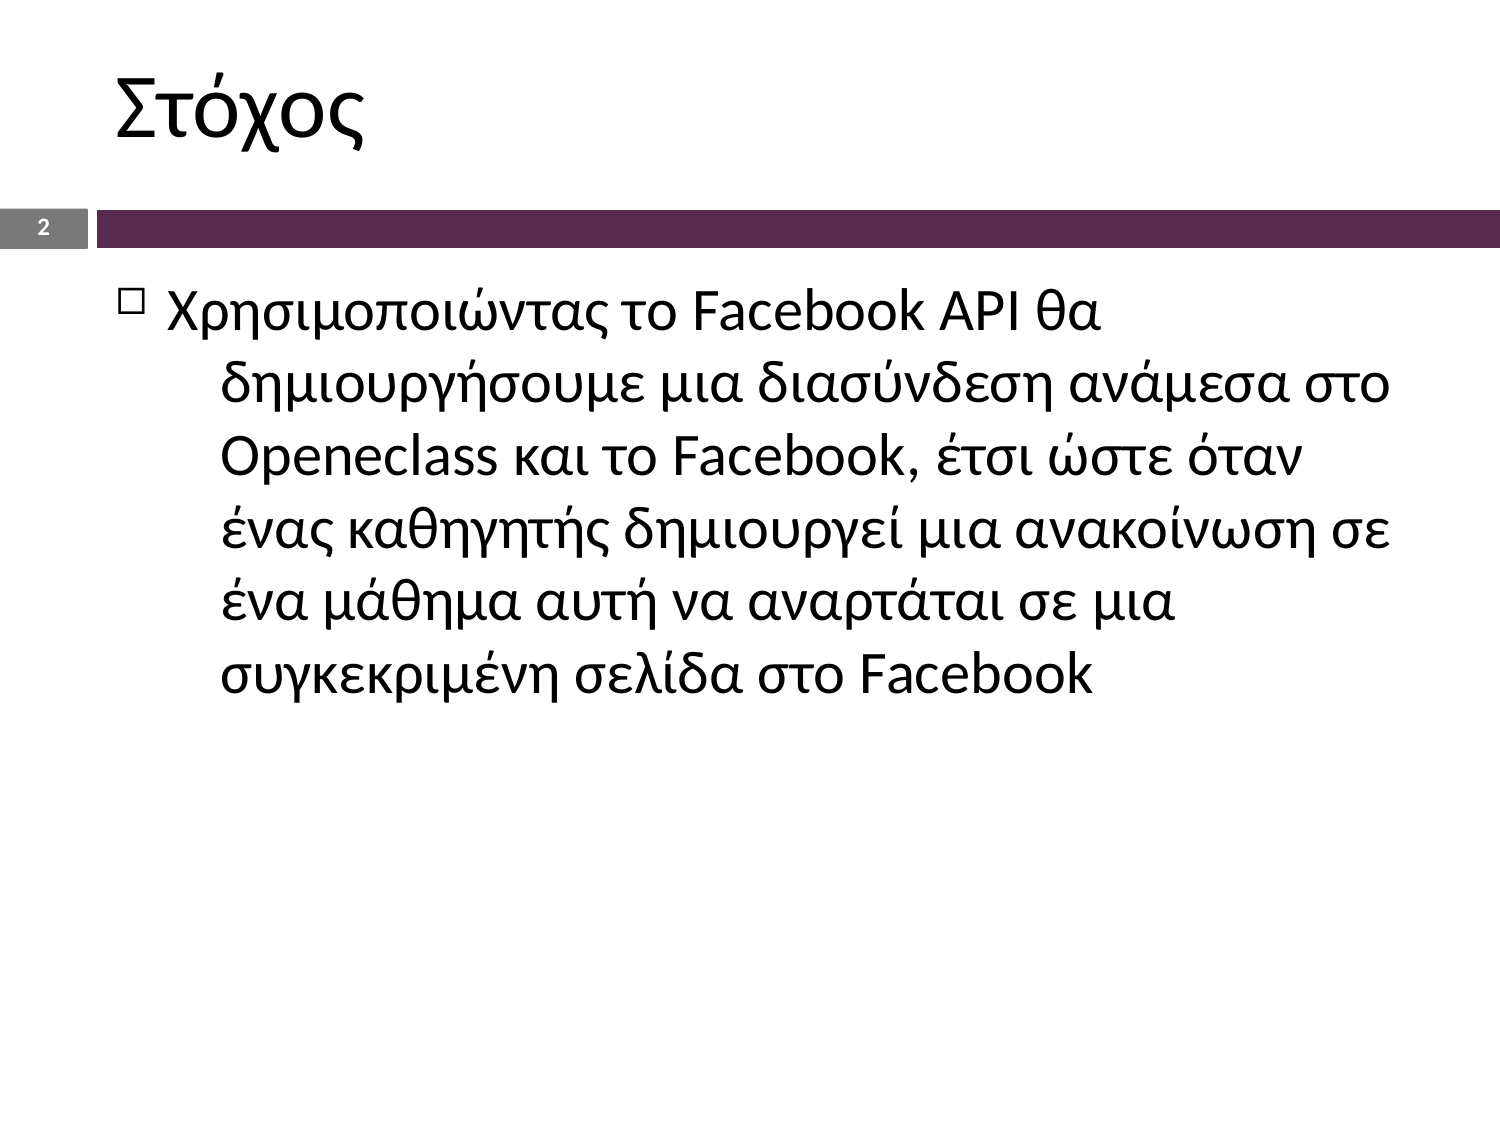

# Στόχος
Χρησιμοποιώντας το Facebook API θα δημιουργήσουμε μια διασύνδεση ανάμεσα στο Openeclass και το Facebook, έτσι ώστε όταν ένας καθηγητής δημιουργεί μια ανακοίνωση σε ένα μάθημα αυτή να αναρτάται σε μια συγκεκριμένη σελίδα στο Facebook